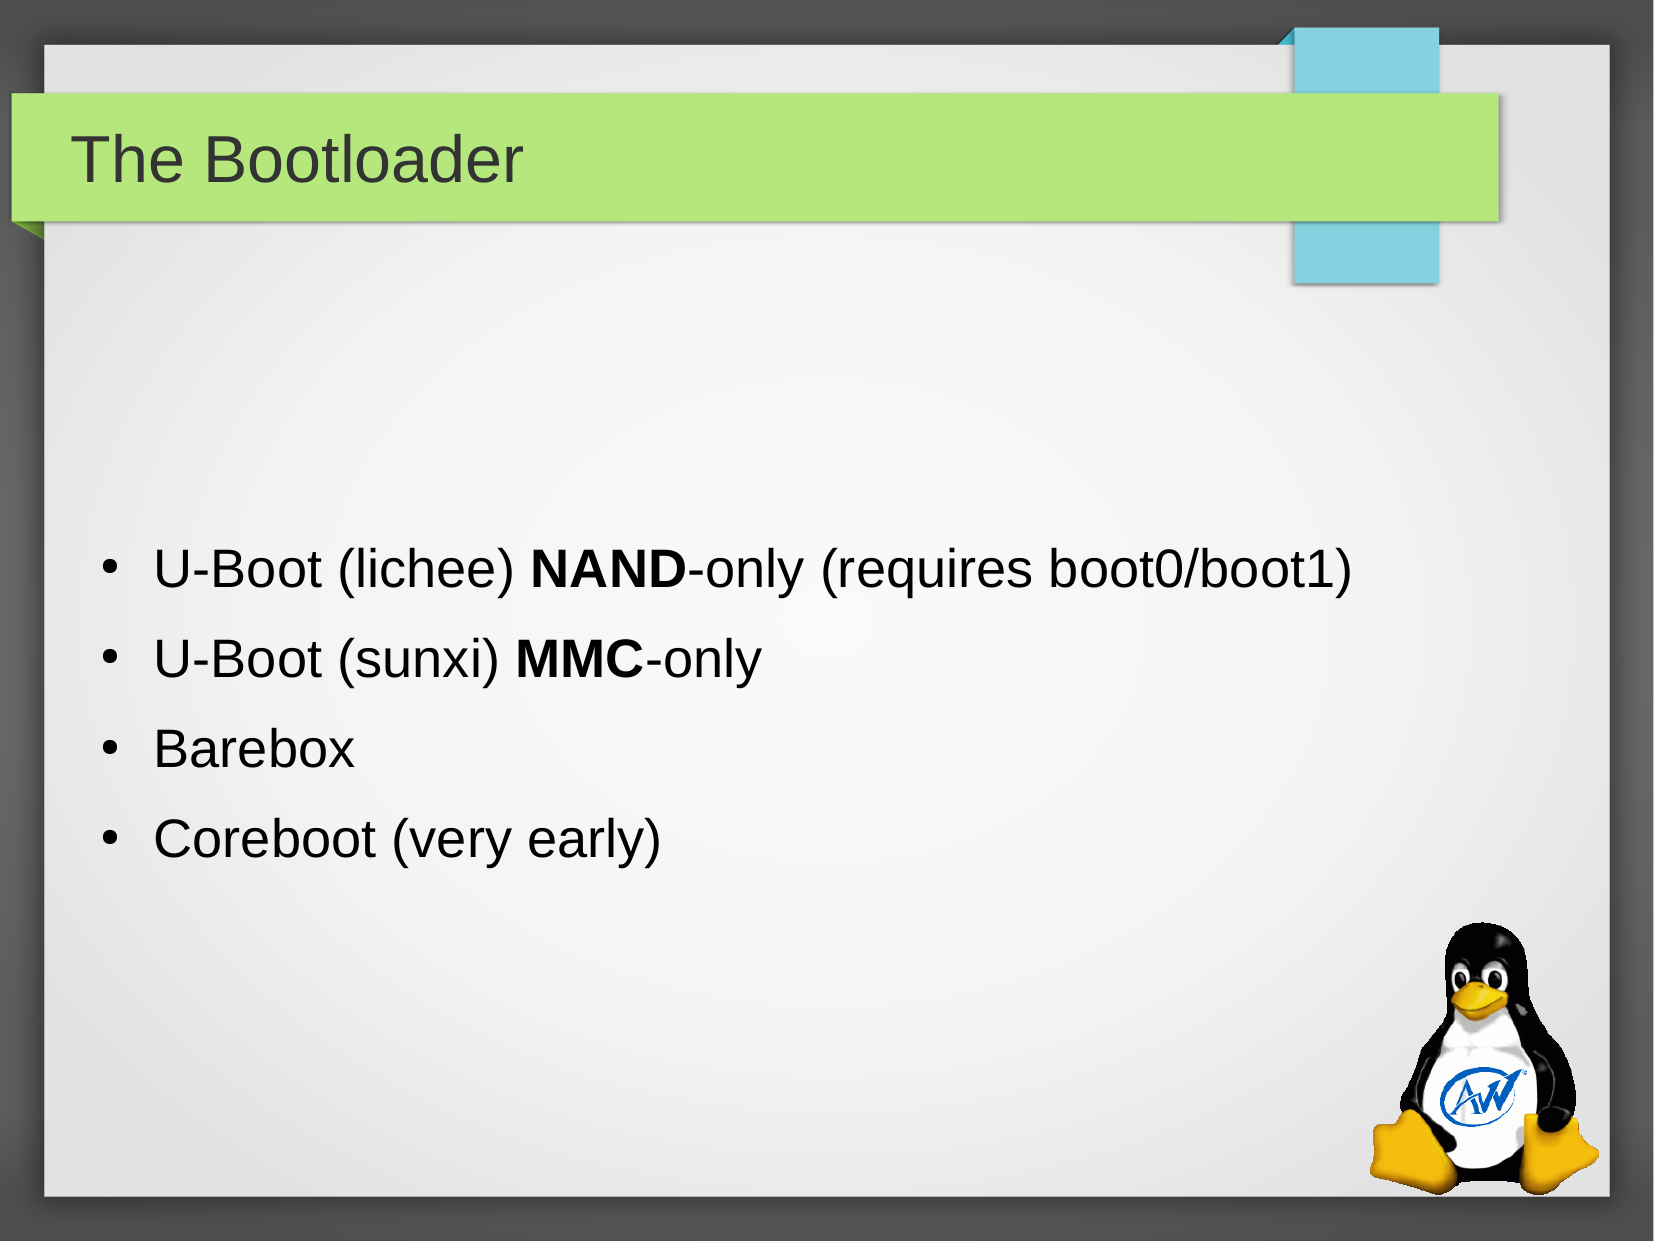

# The Bootloader
U-Boot (lichee) NAND-only (requires boot0/boot1)
U-Boot (sunxi) MMC-only
Barebox
Coreboot (very early)